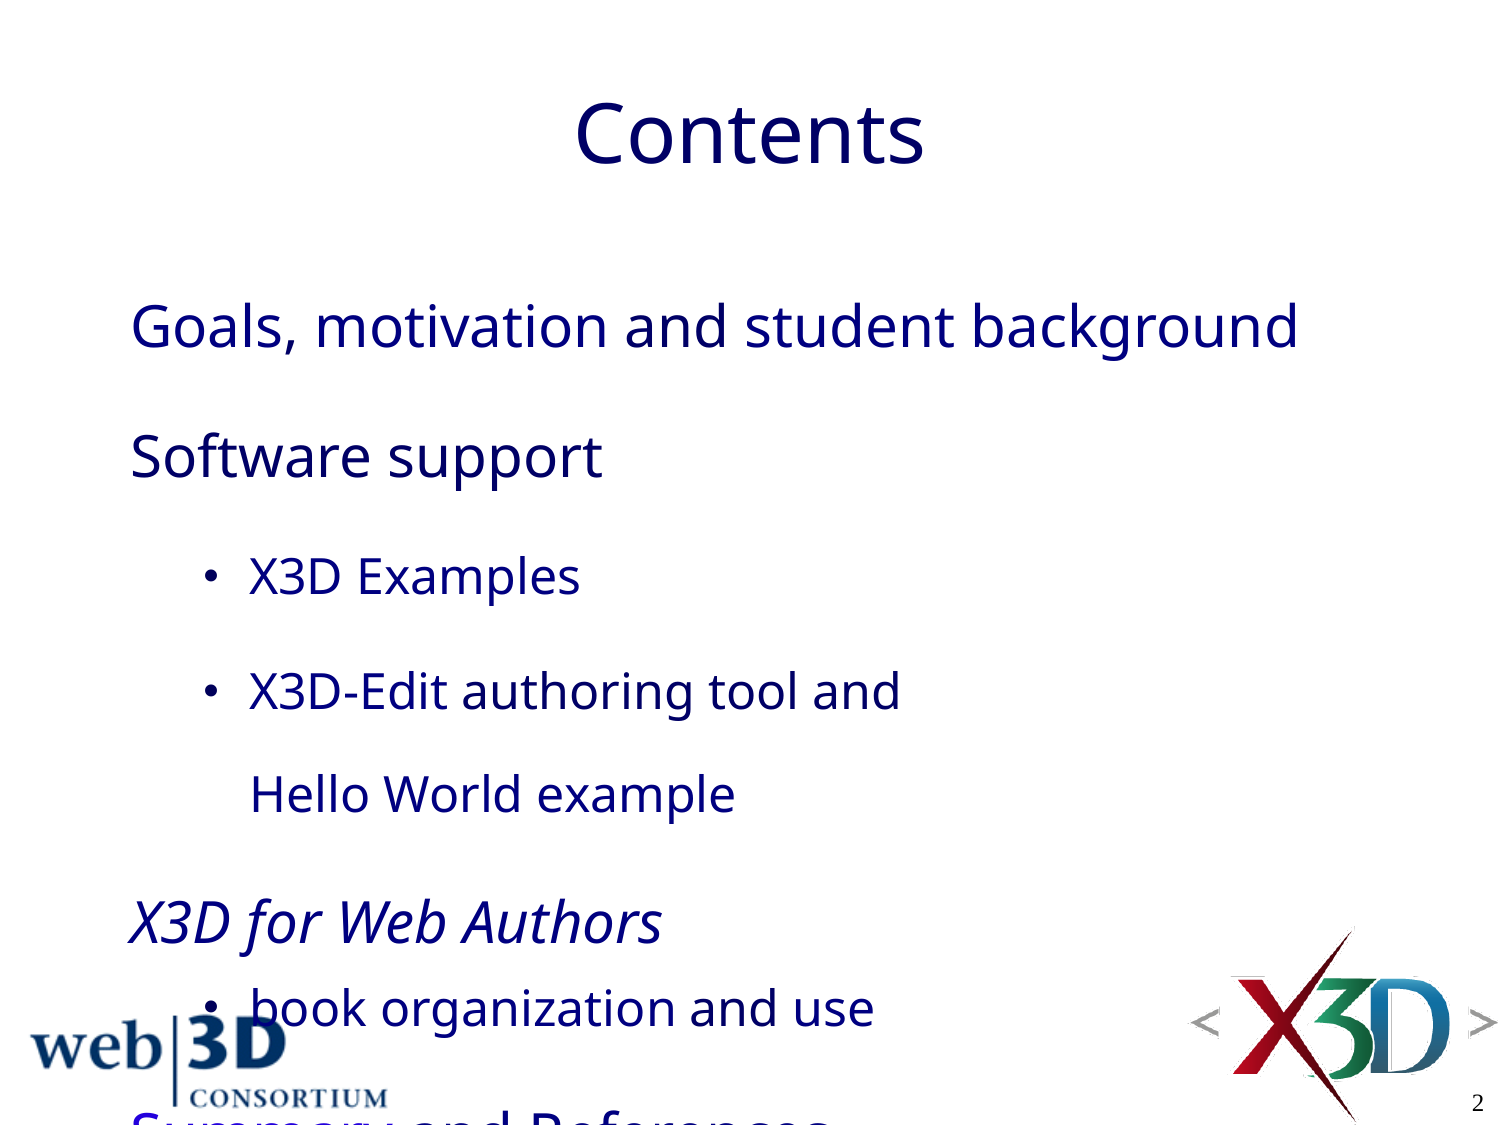

# Contents
Goals, motivation and student background
Software support
X3D Examples
X3D-Edit authoring tool and Hello World example
X3D for Web Authors
book organization and use
Summary and References